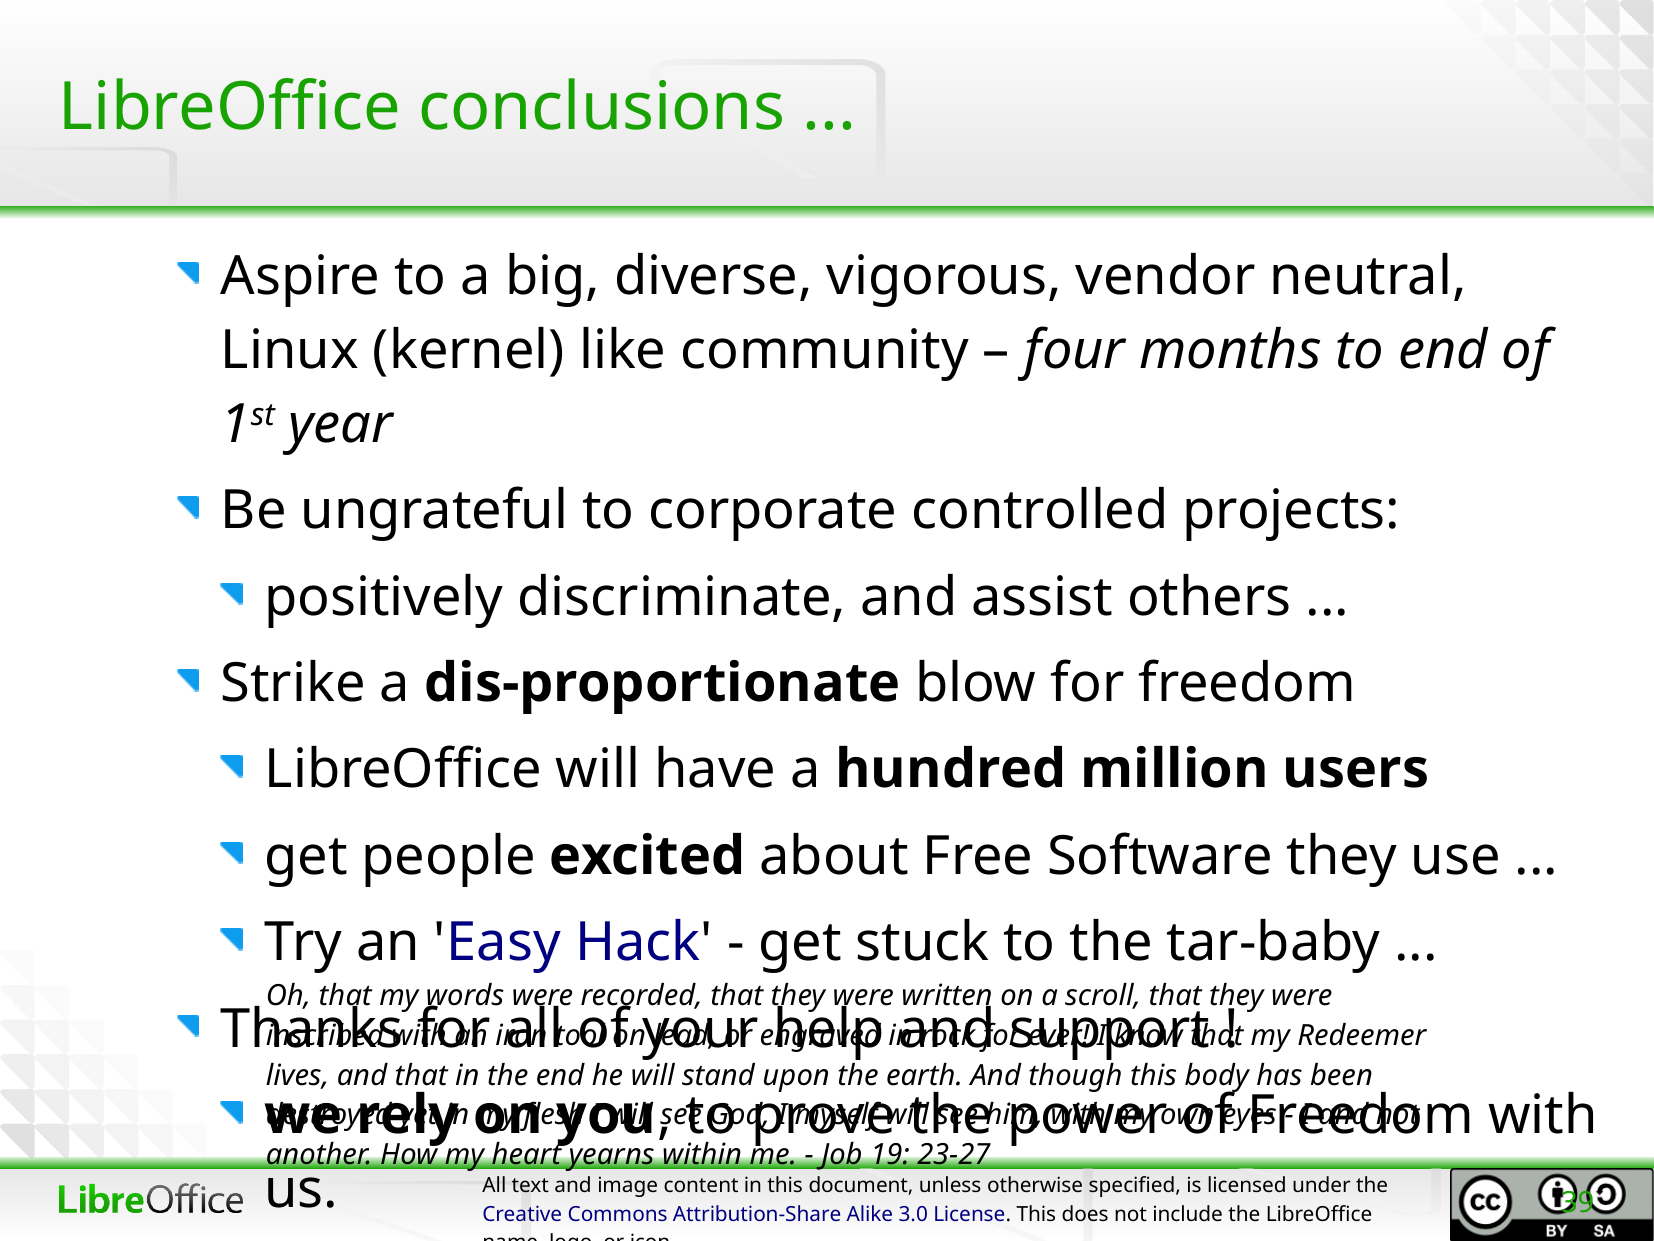

LibreOffice conclusions ...
# Aspire to a big, diverse, vigorous, vendor neutral, Linux (kernel) like community – four months to end of 1st year
Be ungrateful to corporate controlled projects:
positively discriminate, and assist others ...
Strike a dis-proportionate blow for freedom
LibreOffice will have a hundred million users
get people excited about Free Software they use ...
Try an 'Easy Hack' - get stuck to the tar-baby ...
Thanks for all of your help and support !
we rely on you, to prove the power of Freedom with us.
Oh, that my words were recorded, that they were written on a scroll, that they were inscribed with an iron tool on lead, or engraved in rock for ever! I know that my Redeemer lives, and that in the end he will stand upon the earth. And though this body has been destroyed yet in my flesh I will see God, I myself will see him, with my own eyes - I and not another. How my heart yearns within me. - Job 19: 23-27
39